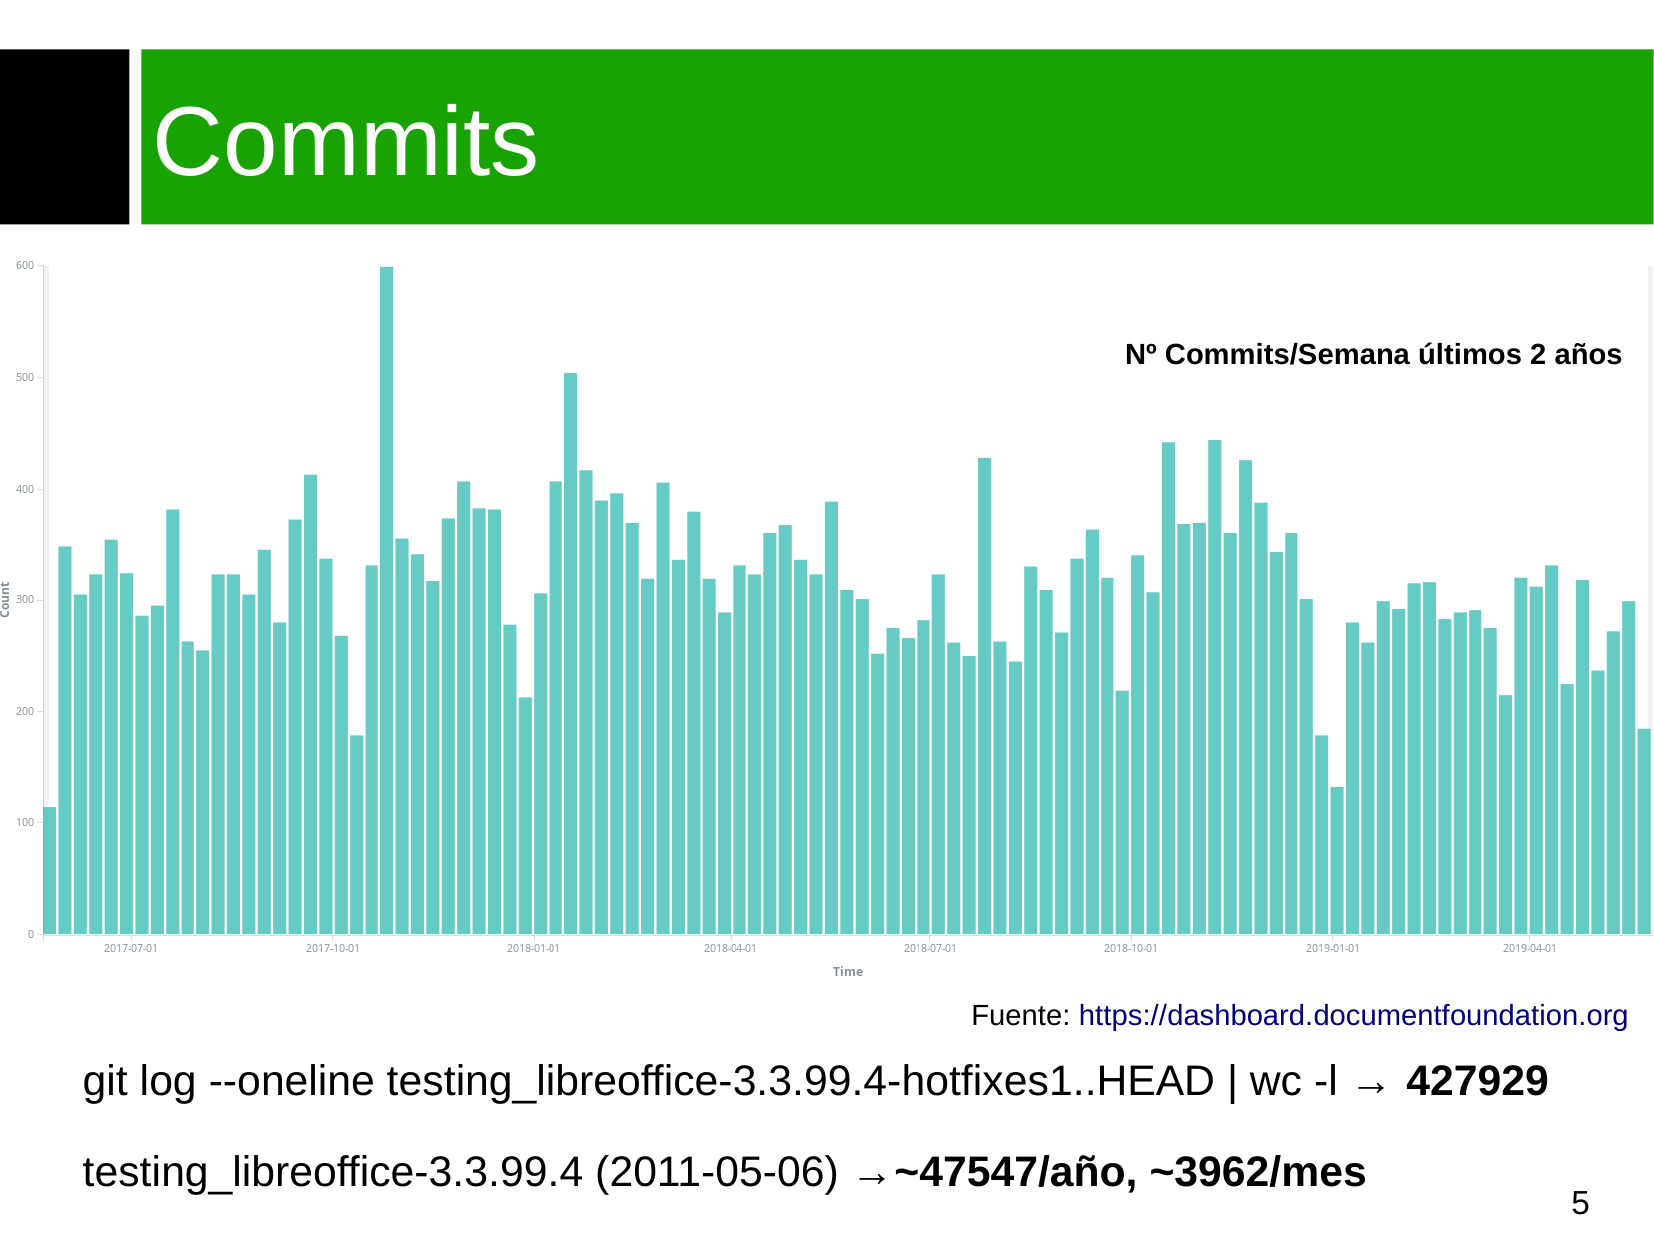

# Commits
Nº Commits/Semana últimos 2 años
Fuente: https://dashboard.documentfoundation.org
git log --oneline testing_libreoffice-3.3.99.4-hotfixes1..HEAD | wc -l → 427929
testing_libreoffice-3.3.99.4 (2011-05-06) →~47547/año, ~3962/mes